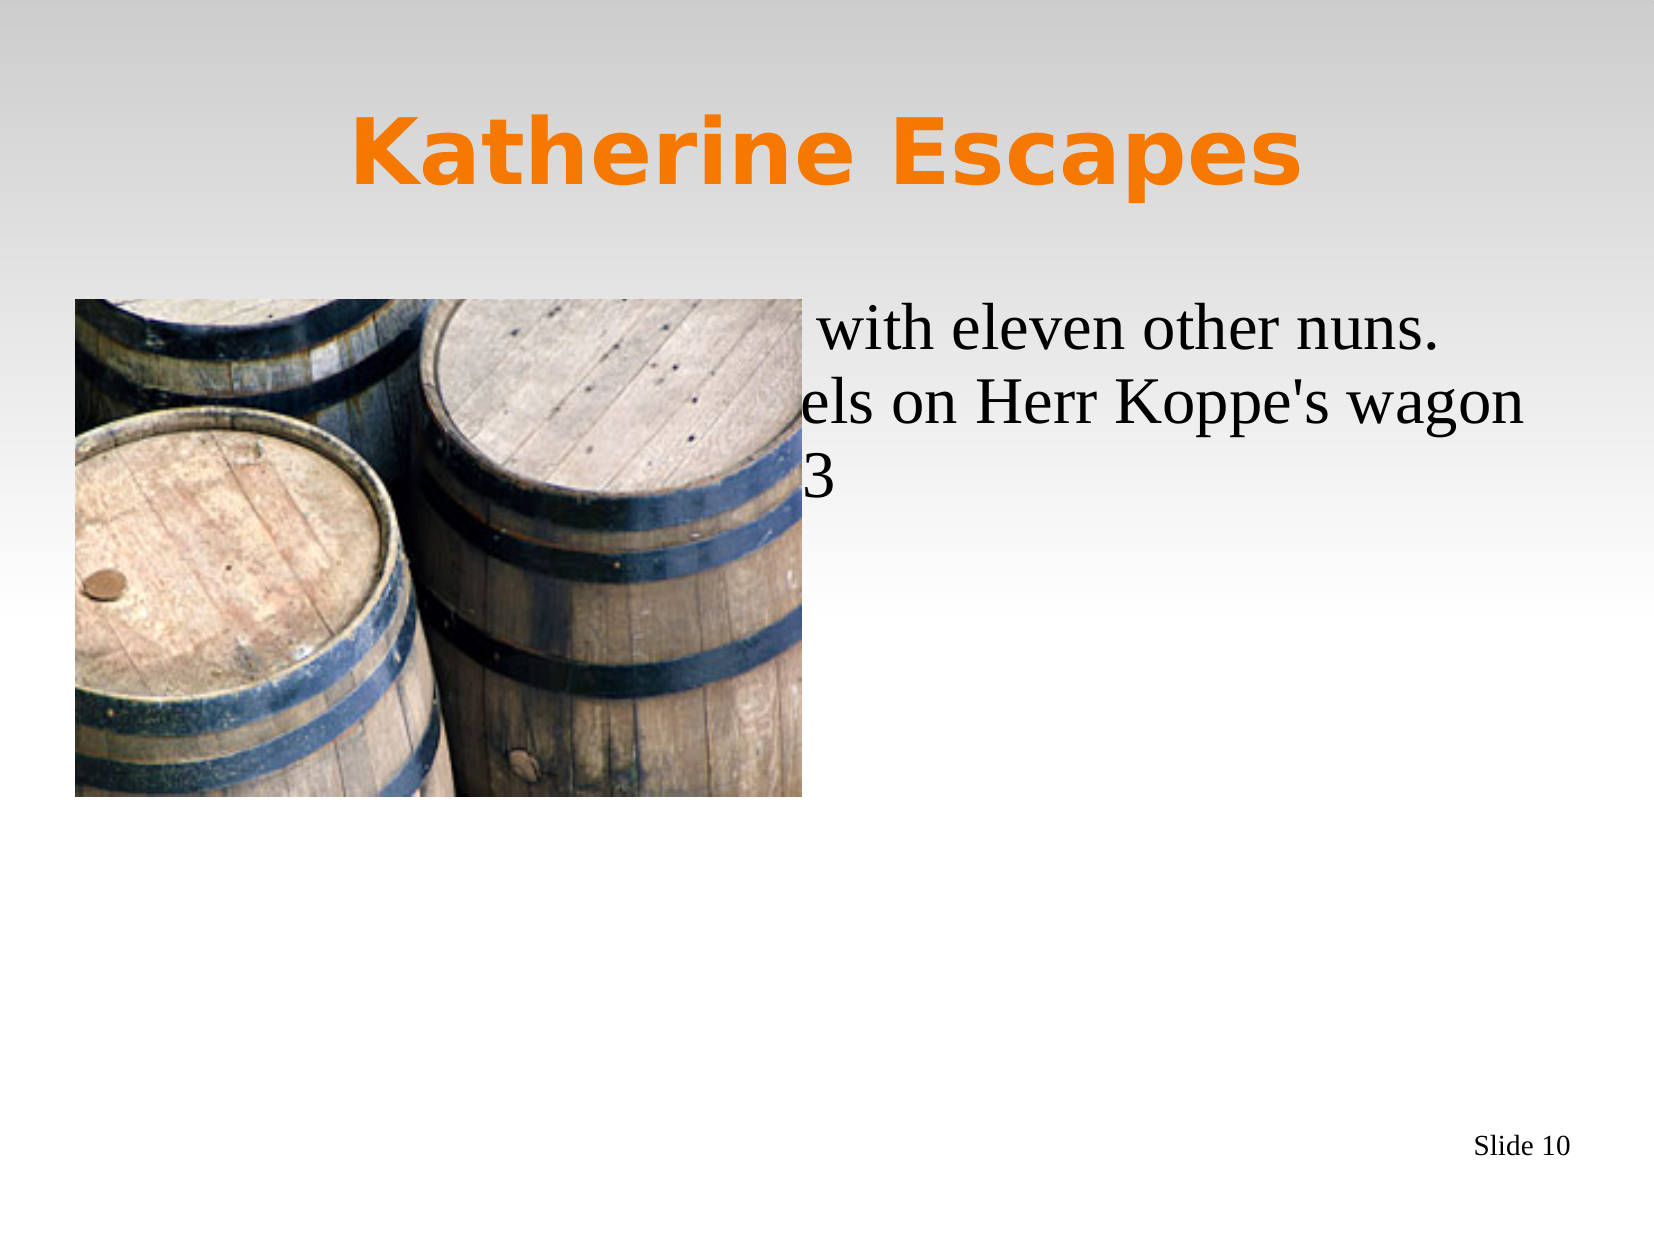

# Katherine Escapes
Escaped the cloister along with eleven other nuns. They hid in the fish barrels on Herr Koppe's wagon the night of April 4, 1523
10